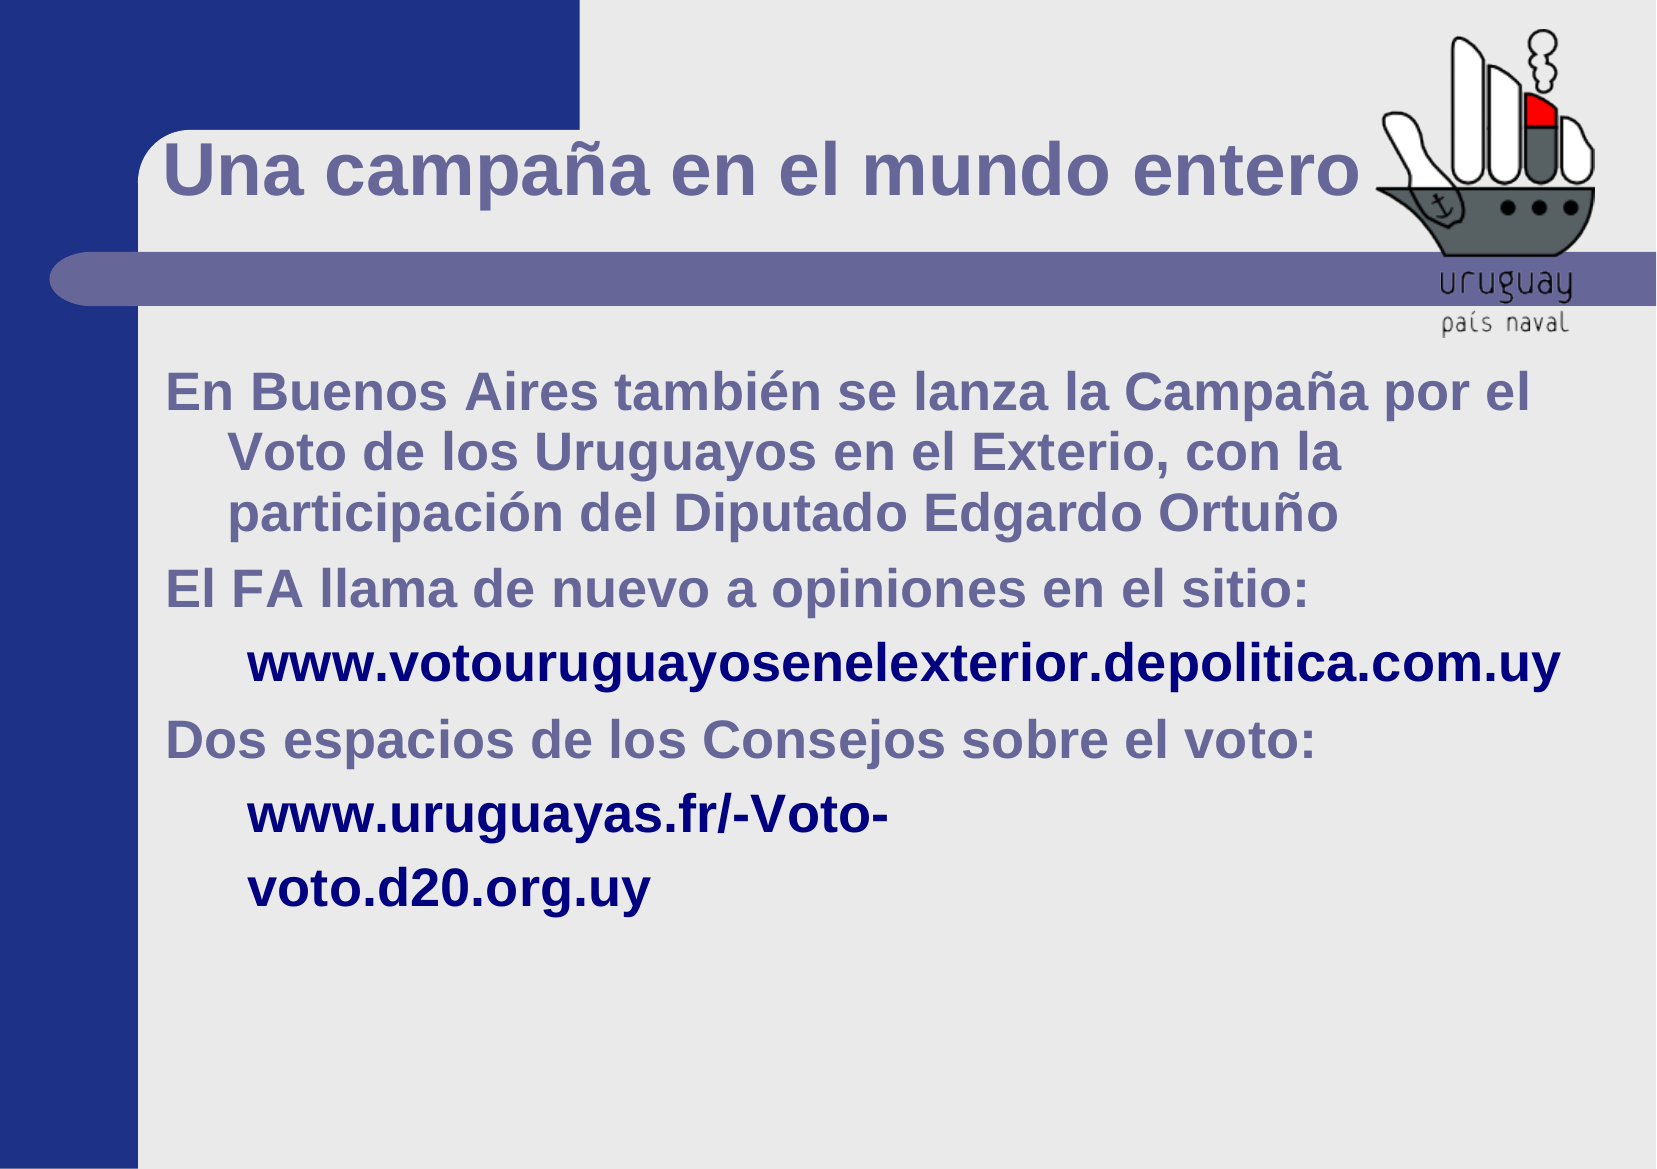

# Una campaña en el mundo entero
En Buenos Aires también se lanza la Campaña por el Voto de los Uruguayos en el Exterio, con la participación del Diputado Edgardo Ortuño
El FA llama de nuevo a opiniones en el sitio:
www.votouruguayosenelexterior.depolitica.com.uy
Dos espacios de los Consejos sobre el voto:
www.uruguayas.fr/-Voto-
voto.d20.org.uy